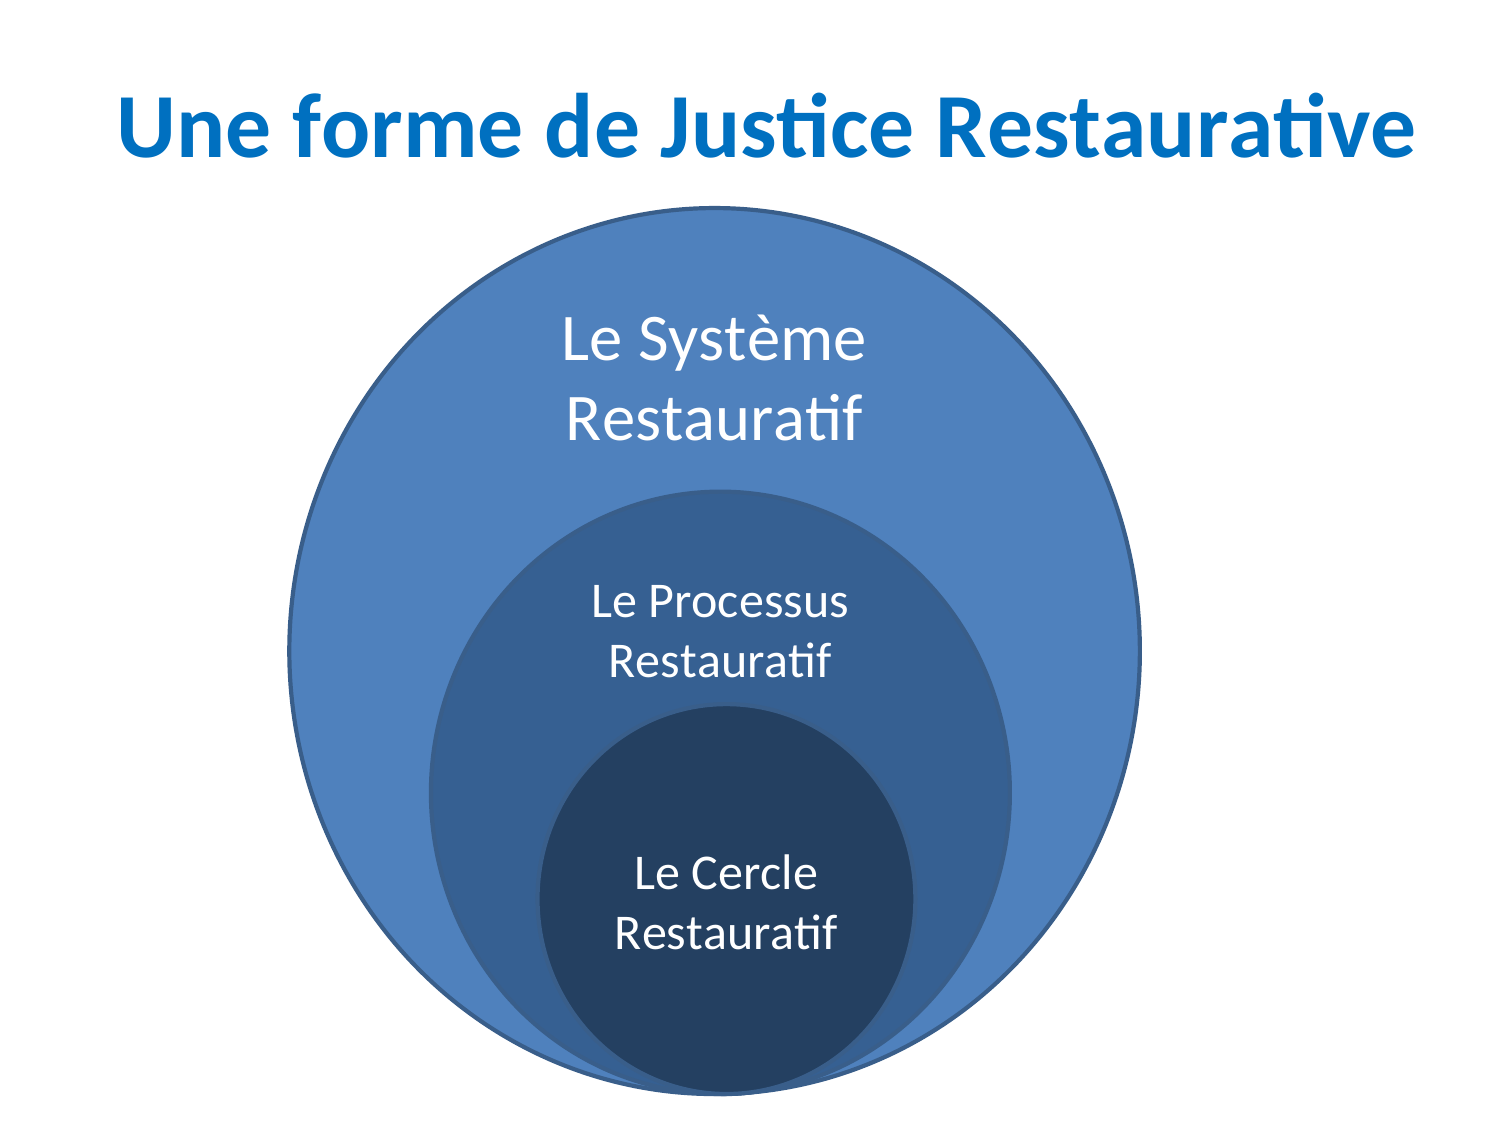

# Une forme de Justice Restaurative
Le Système Restauratif
Le Processus
Restauratif
Le Cercle
Restauratif